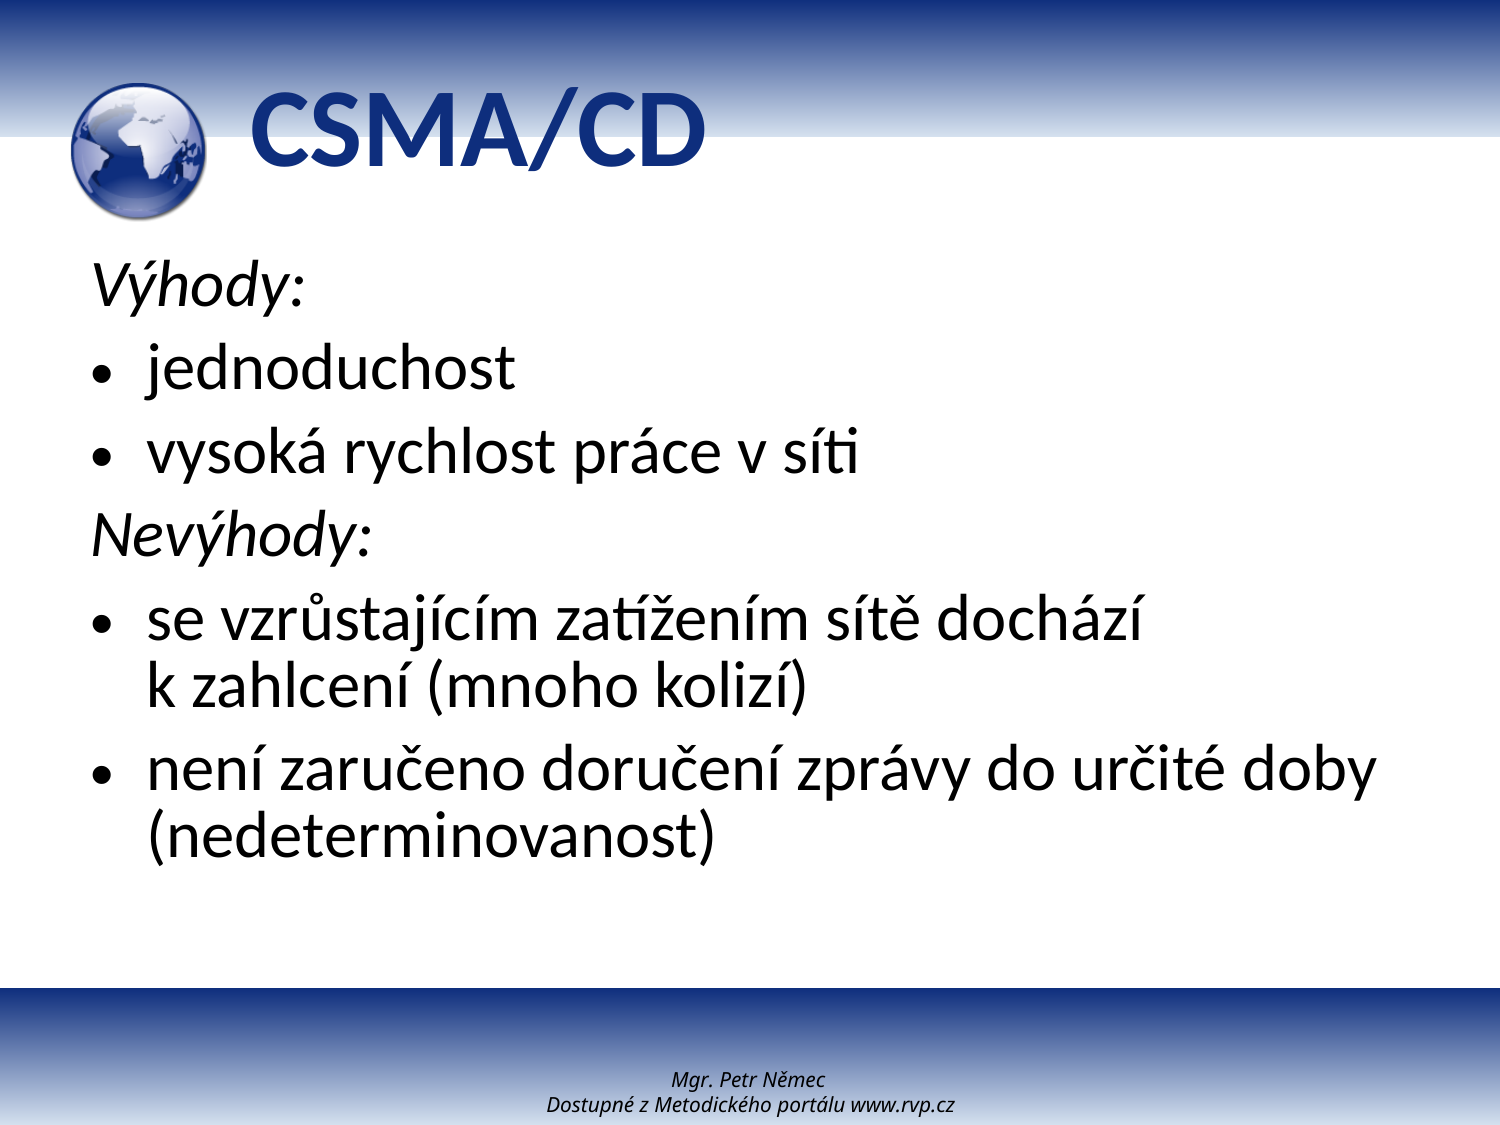

# CSMA/CD
Výhody:
jednoduchost
vysoká rychlost práce v síti
Nevýhody:
se vzrůstajícím zatížením sítě dochází
k zahlcení (mnoho kolizí)
není zaručeno doručení zprávy do určité doby (nedeterminovanost)